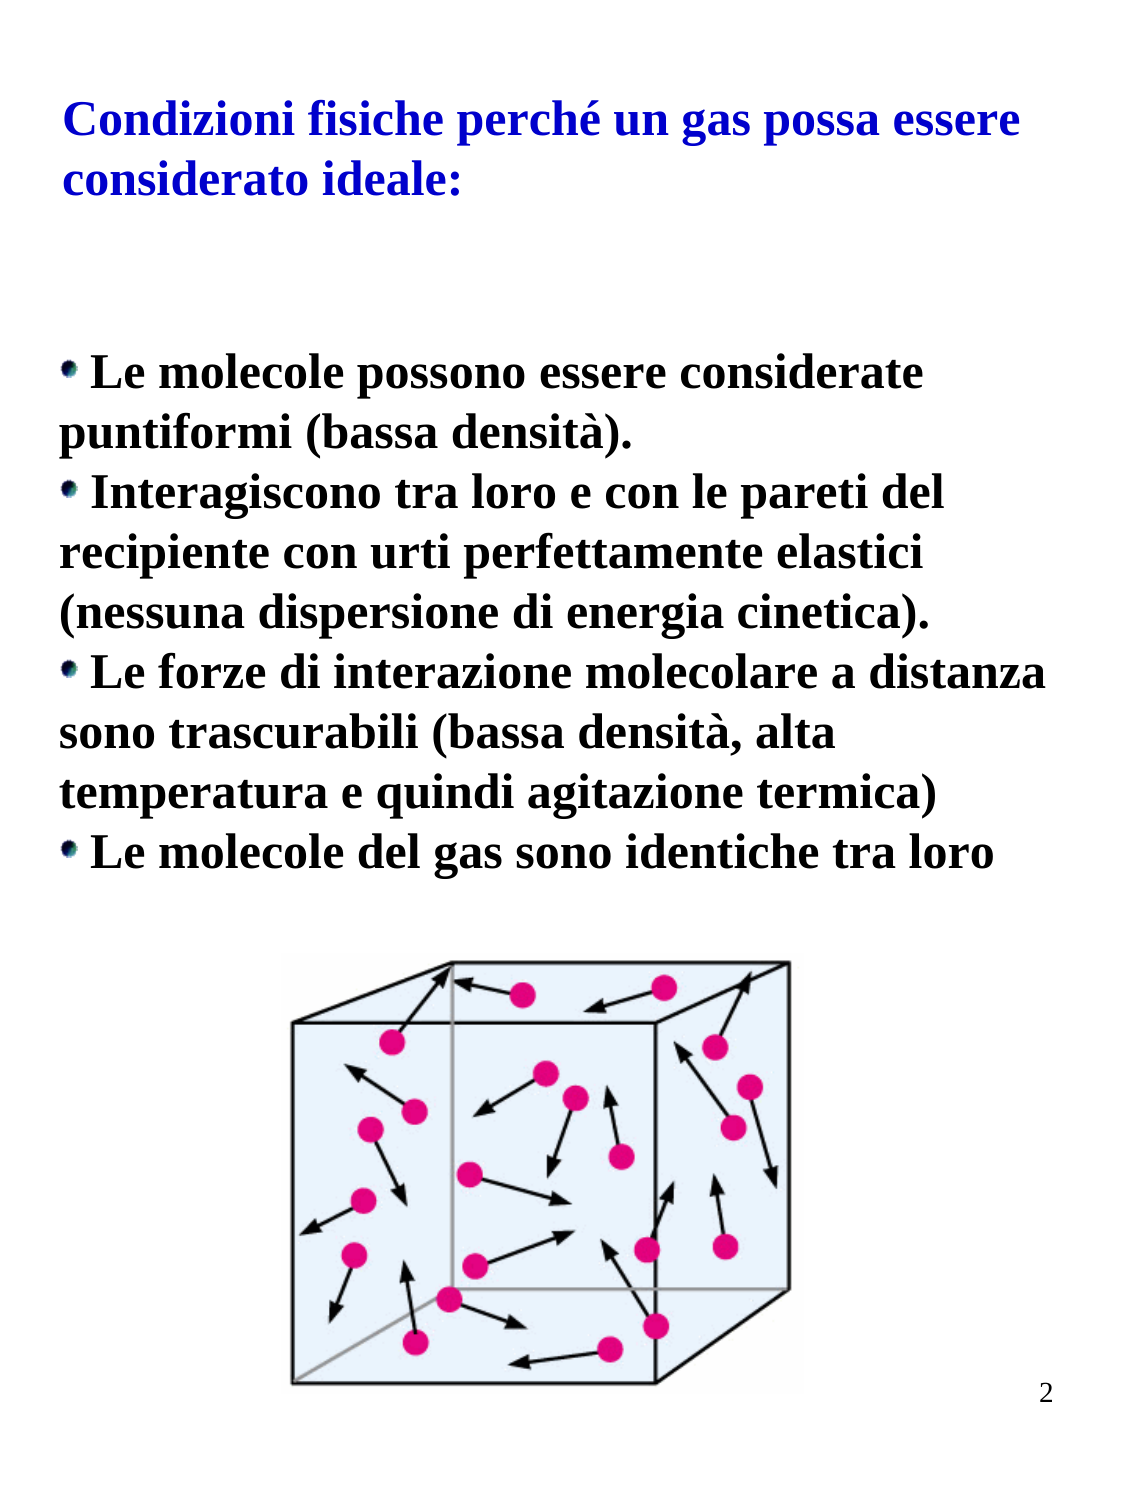

Condizioni fisiche perché un gas possa essere considerato ideale:
 Le molecole possono essere considerate puntiformi (bassa densità).
 Interagiscono tra loro e con le pareti del recipiente con urti perfettamente elastici (nessuna dispersione di energia cinetica).
 Le forze di interazione molecolare a distanza sono trascurabili (bassa densità, alta temperatura e quindi agitazione termica)
 Le molecole del gas sono identiche tra loro